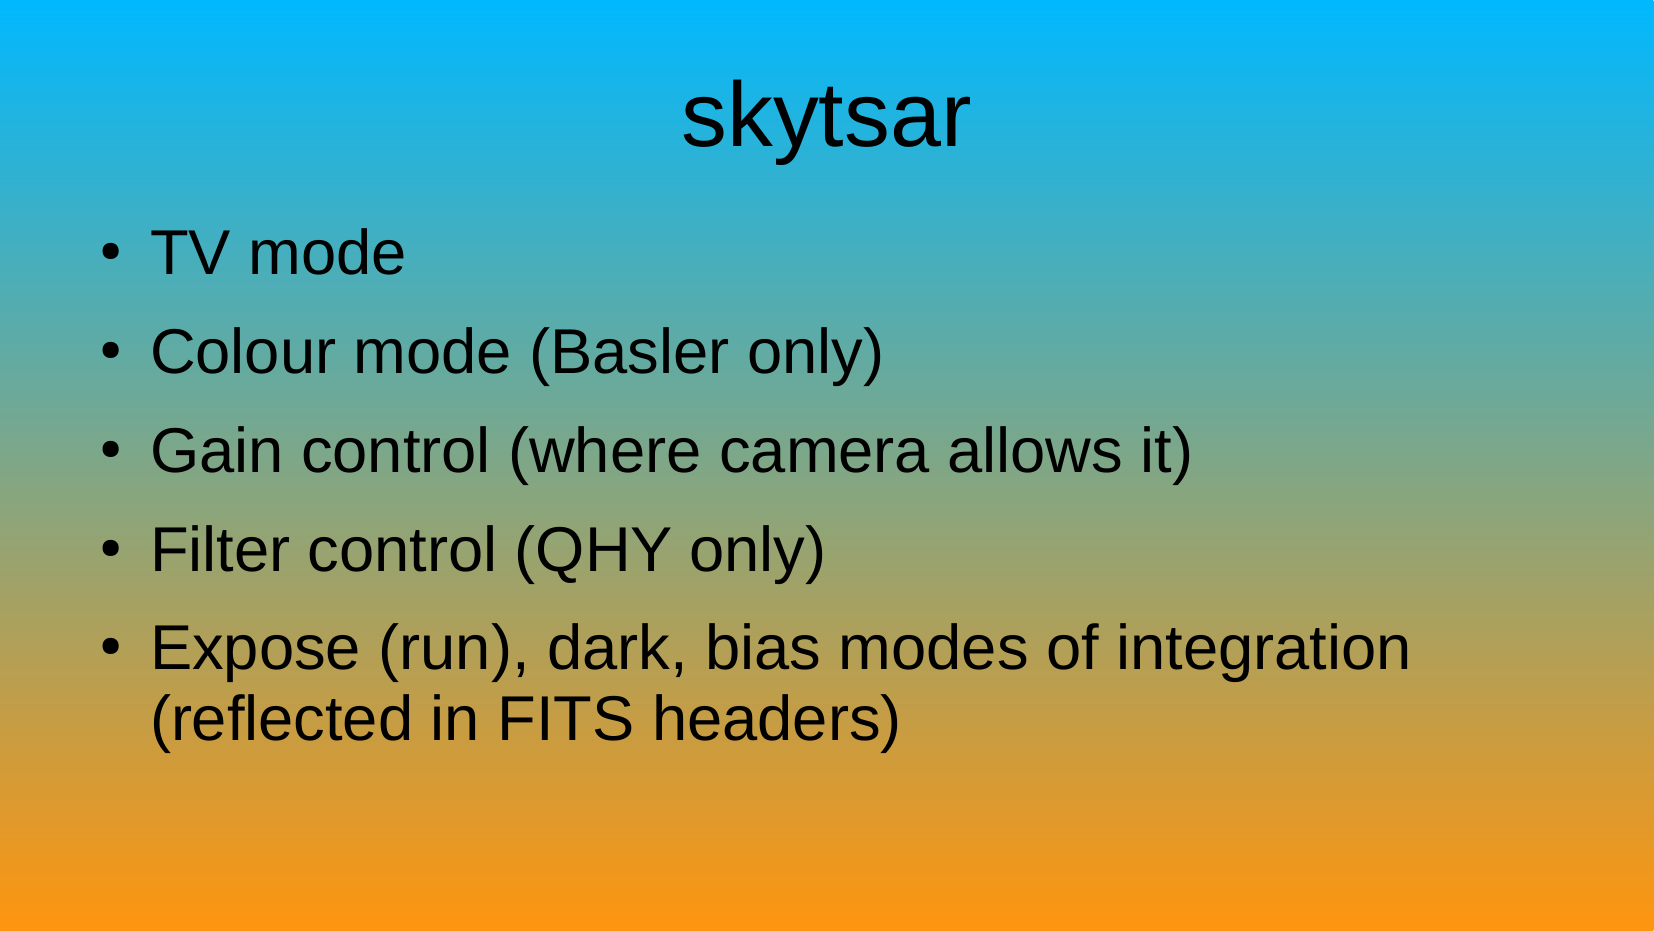

# skytsar
TV mode
Colour mode (Basler only)
Gain control (where camera allows it)
Filter control (QHY only)
Expose (run), dark, bias modes of integration (reflected in FITS headers)